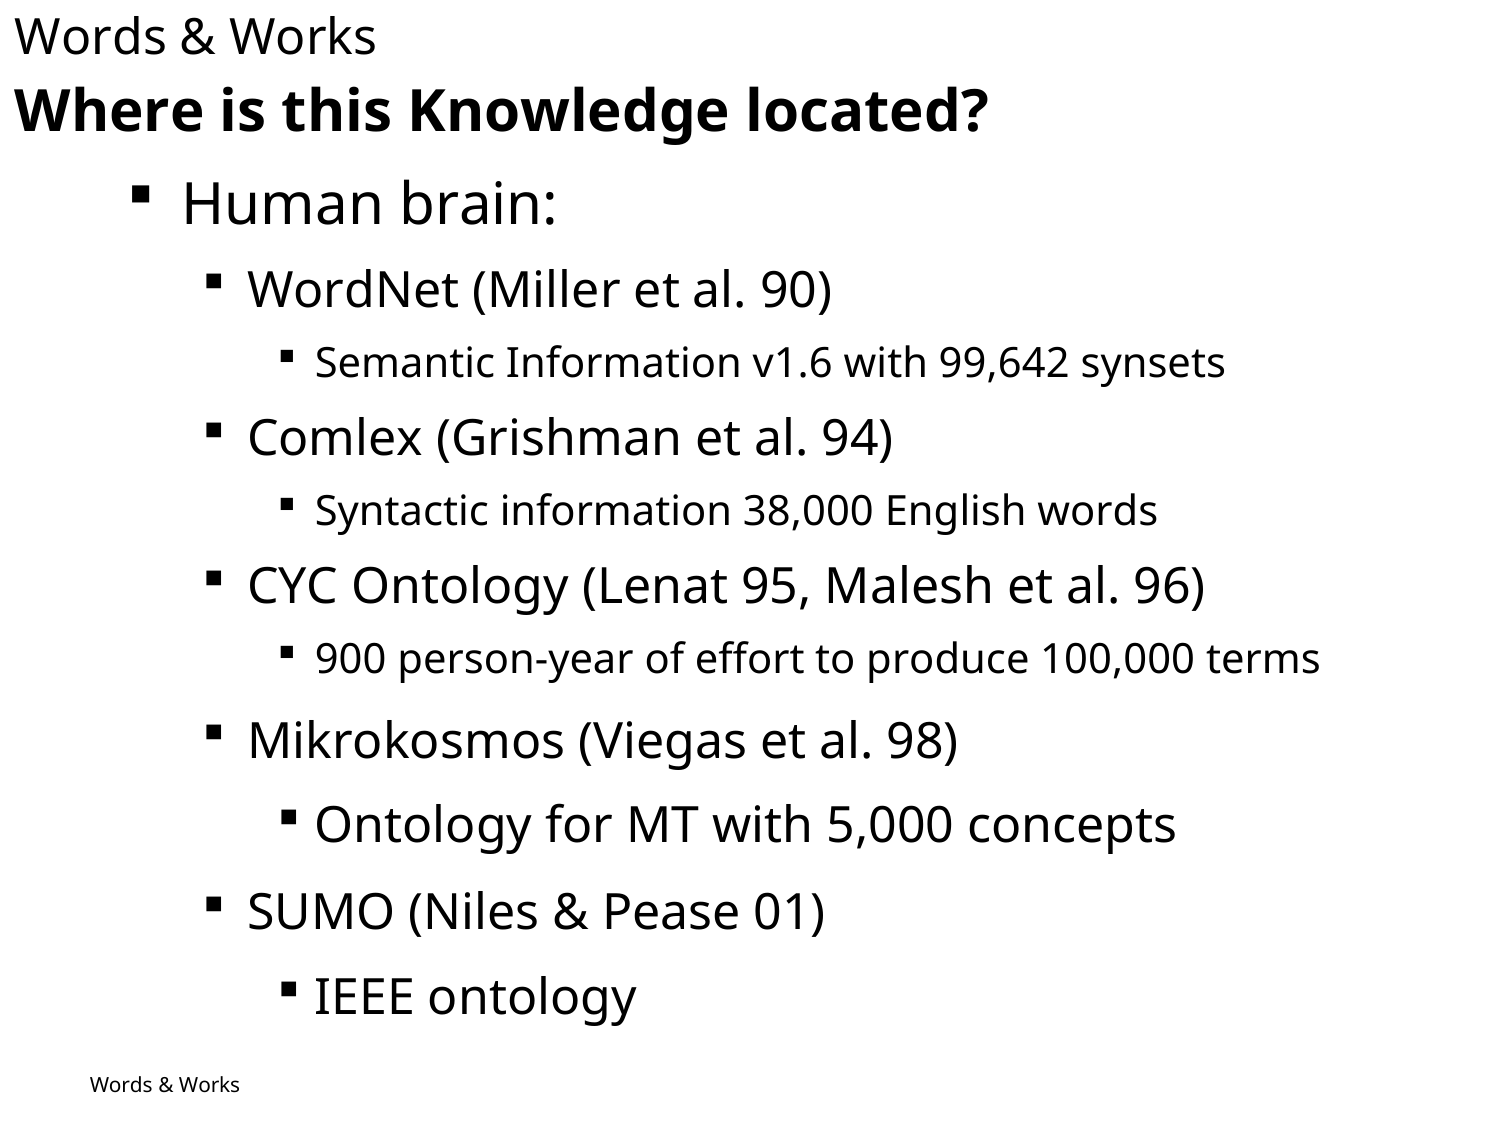

# Words & Works Where is this Knowledge located?
Human brain:
WordNet (Miller et al. 90)
Semantic Information v1.6 with 99,642 synsets
Comlex (Grishman et al. 94)
Syntactic information 38,000 English words
CYC Ontology (Lenat 95, Malesh et al. 96)
900 person-year of effort to produce 100,000 terms
Mikrokosmos (Viegas et al. 98)
Ontology for MT with 5,000 concepts
SUMO (Niles & Pease 01)
IEEE ontology